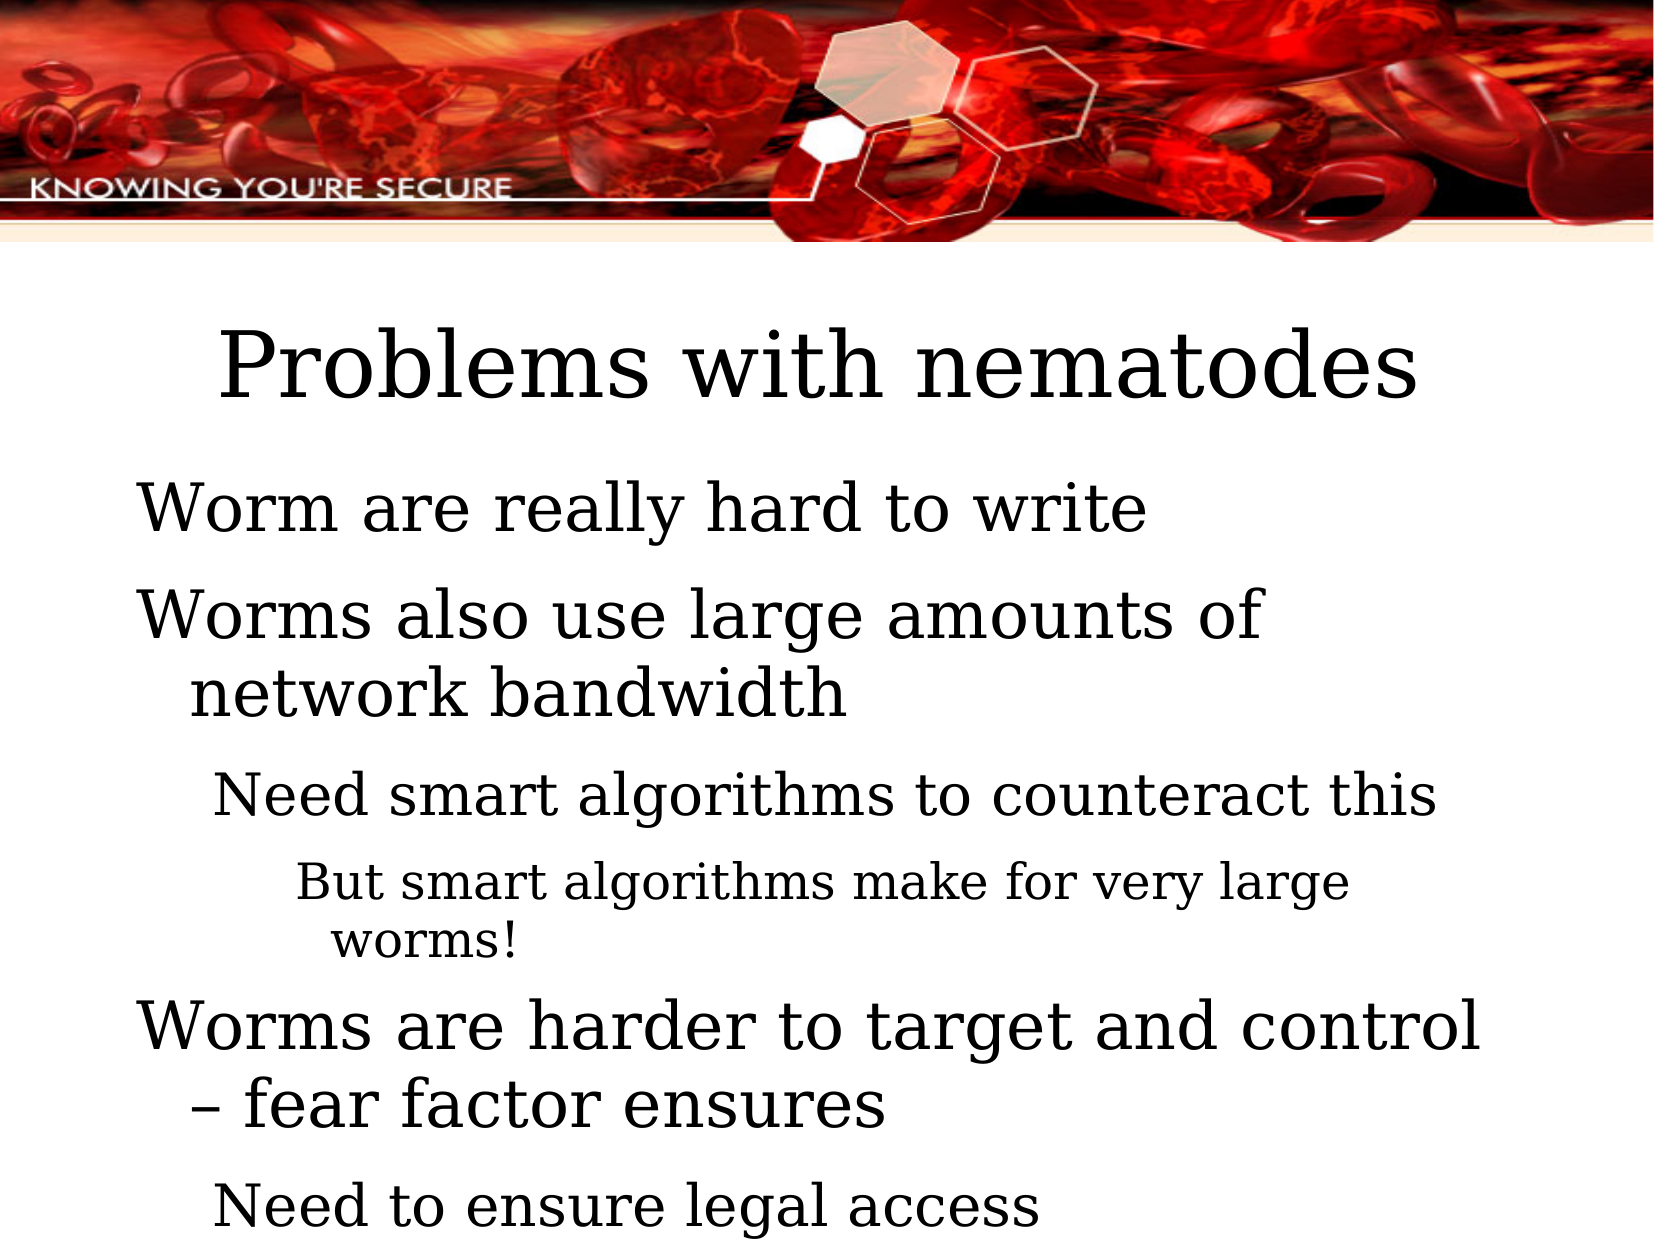

# Problems with nematodes
Worm are really hard to write
Worms also use large amounts of network bandwidth
Need smart algorithms to counteract this
But smart algorithms make for very large worms!
Worms are harder to target and control – fear factor ensures
Need to ensure legal access